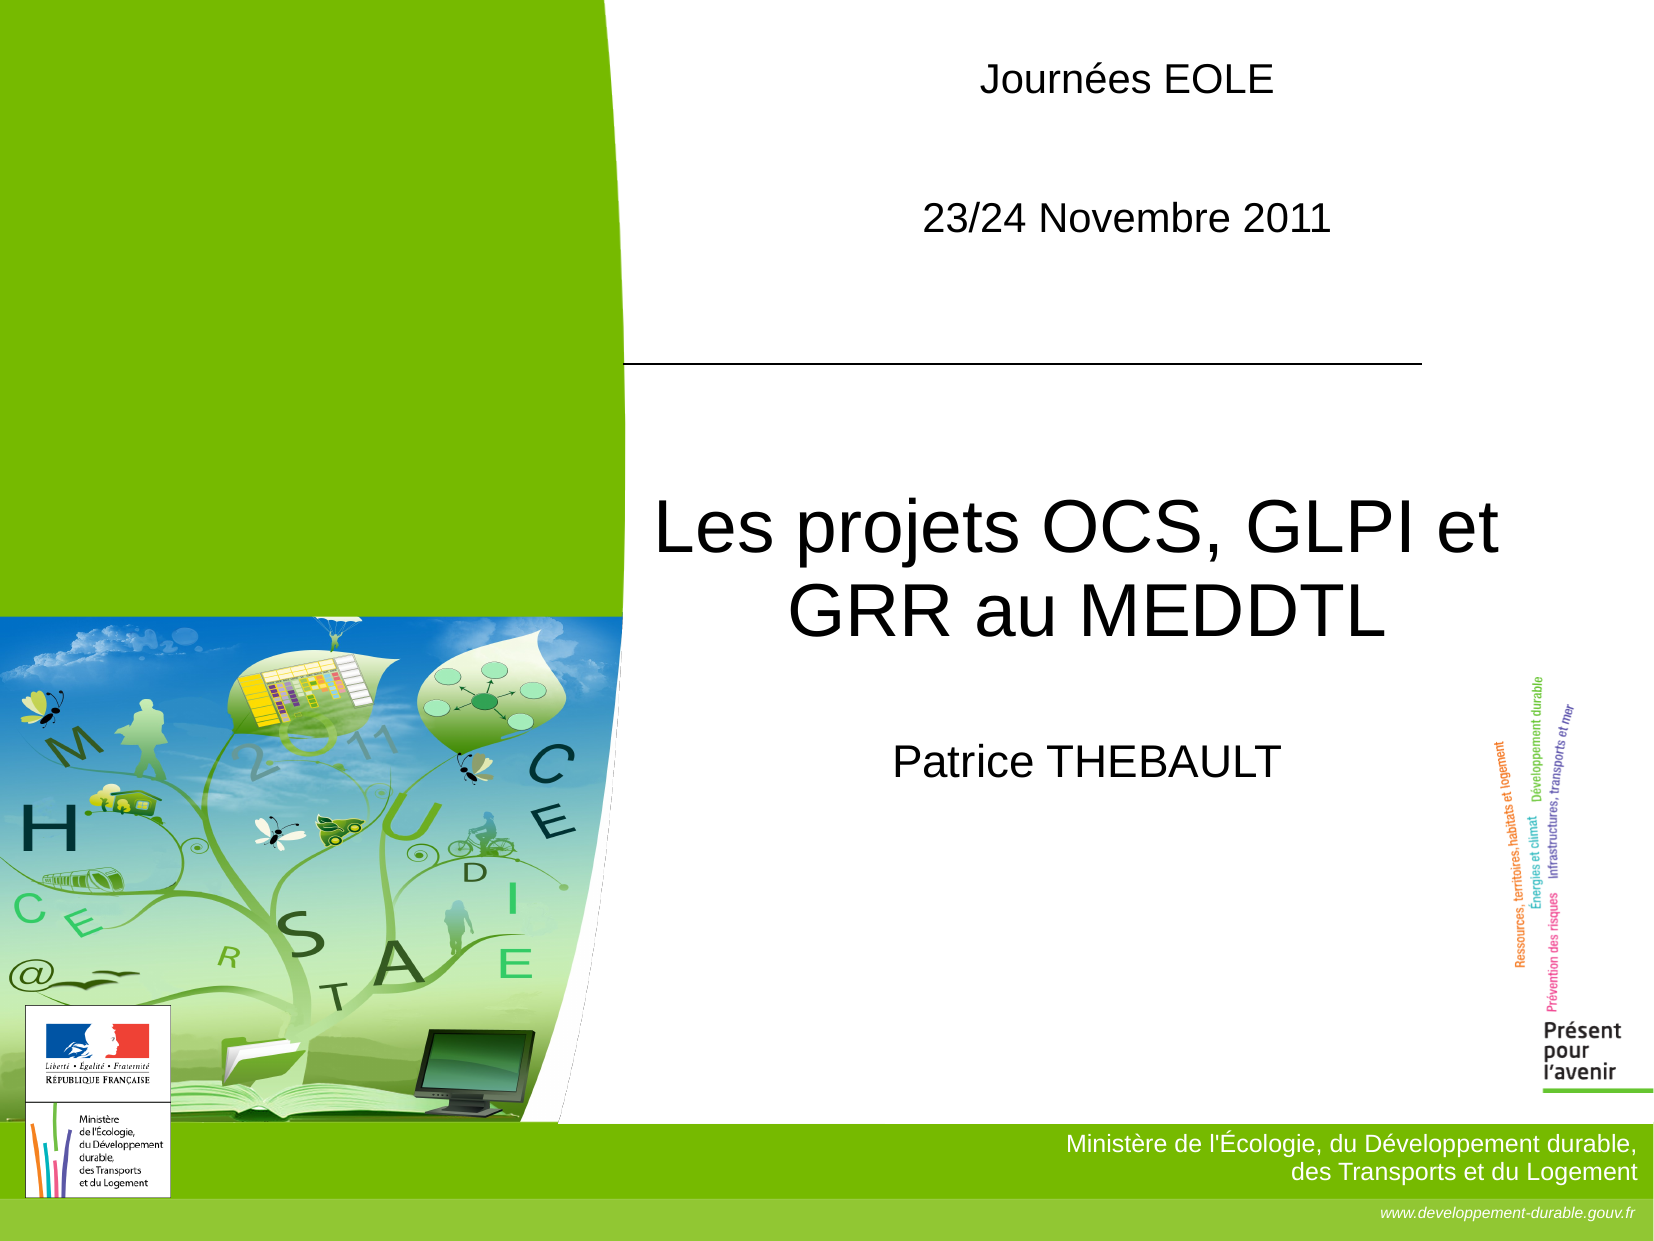

Journées EOLE
23/24 Novembre 2011
Les projets OCS, GLPI et
GRR au MEDDTL
Patrice THEBAULT